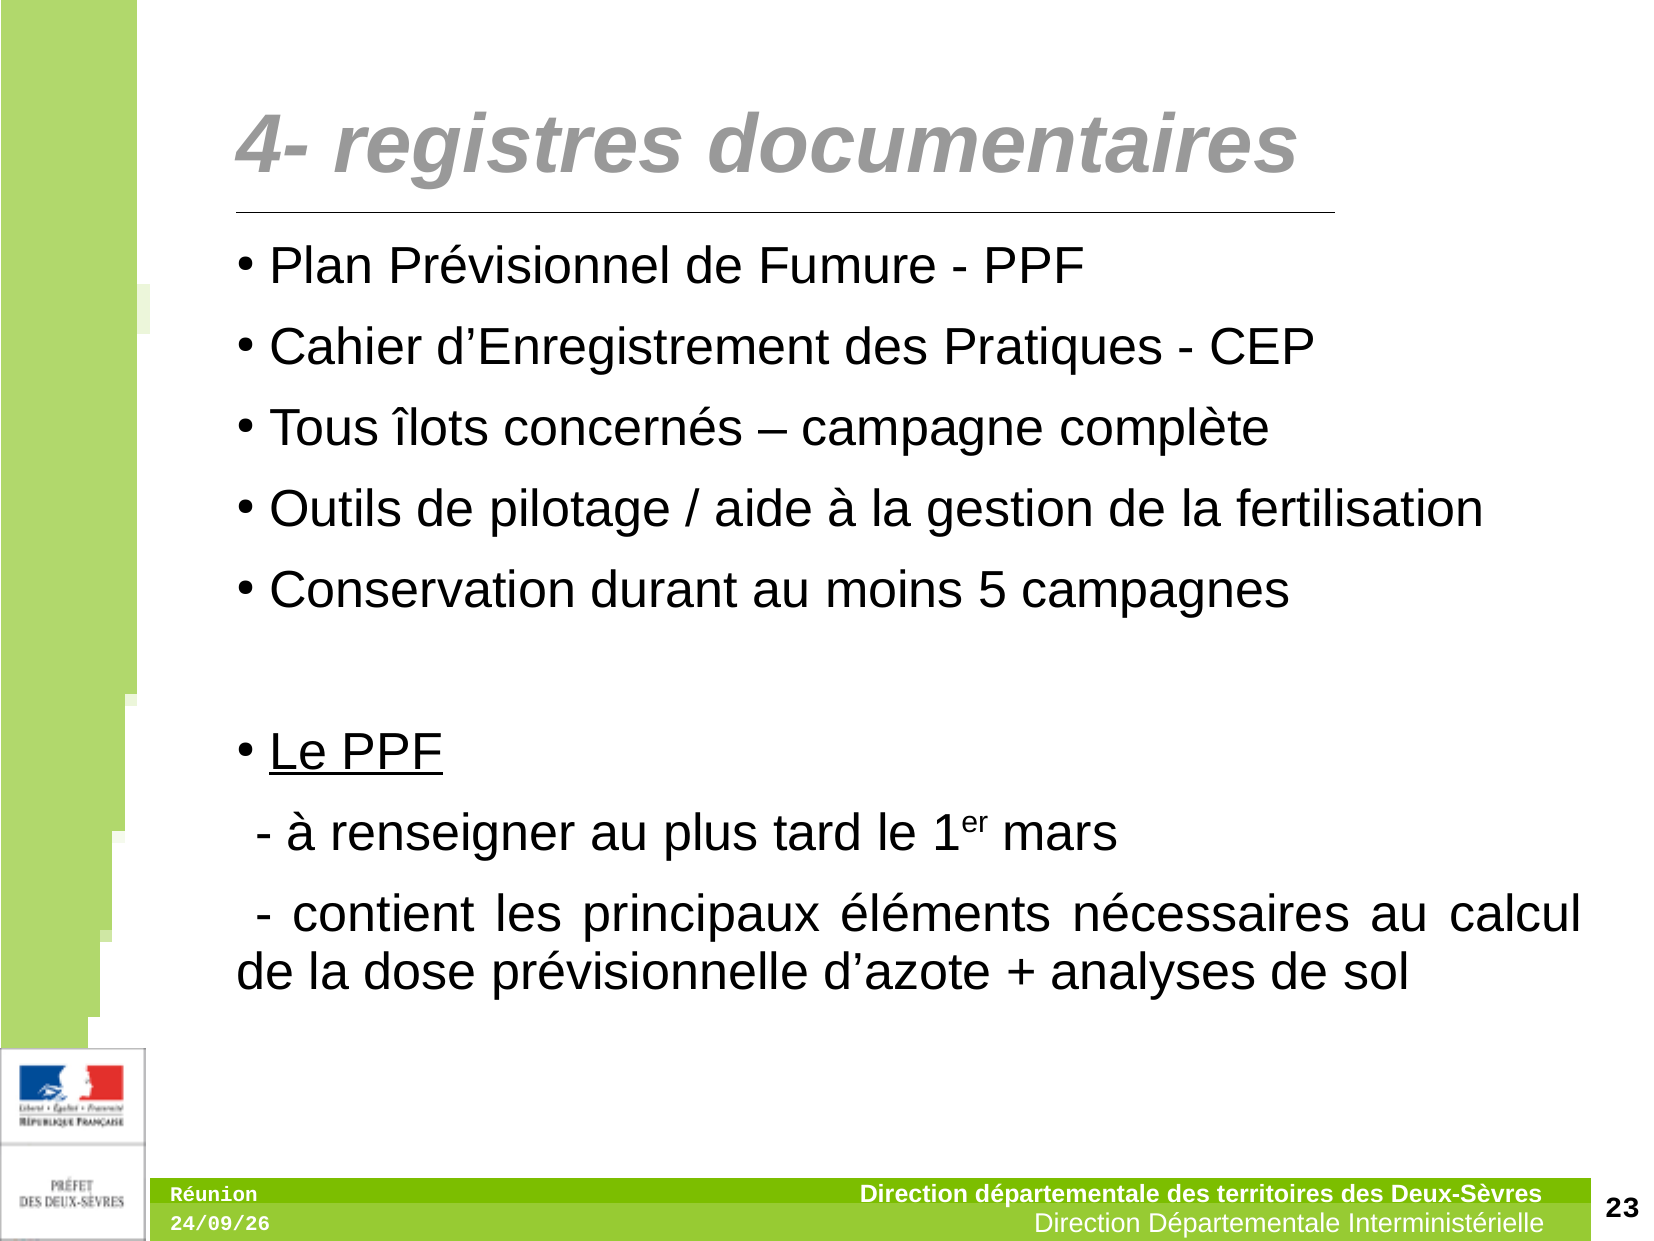

# 4- registres documentaires
 Plan Prévisionnel de Fumure - PPF
 Cahier d’Enregistrement des Pratiques - CEP
 Tous îlots concernés – campagne complète
 Outils de pilotage / aide à la gestion de la fertilisation
 Conservation durant au moins 5 campagnes
 Le PPF
- à renseigner au plus tard le 1er mars
- contient les principaux éléments nécessaires au calcul de la dose prévisionnelle d’azote + analyses de sol
Réunion